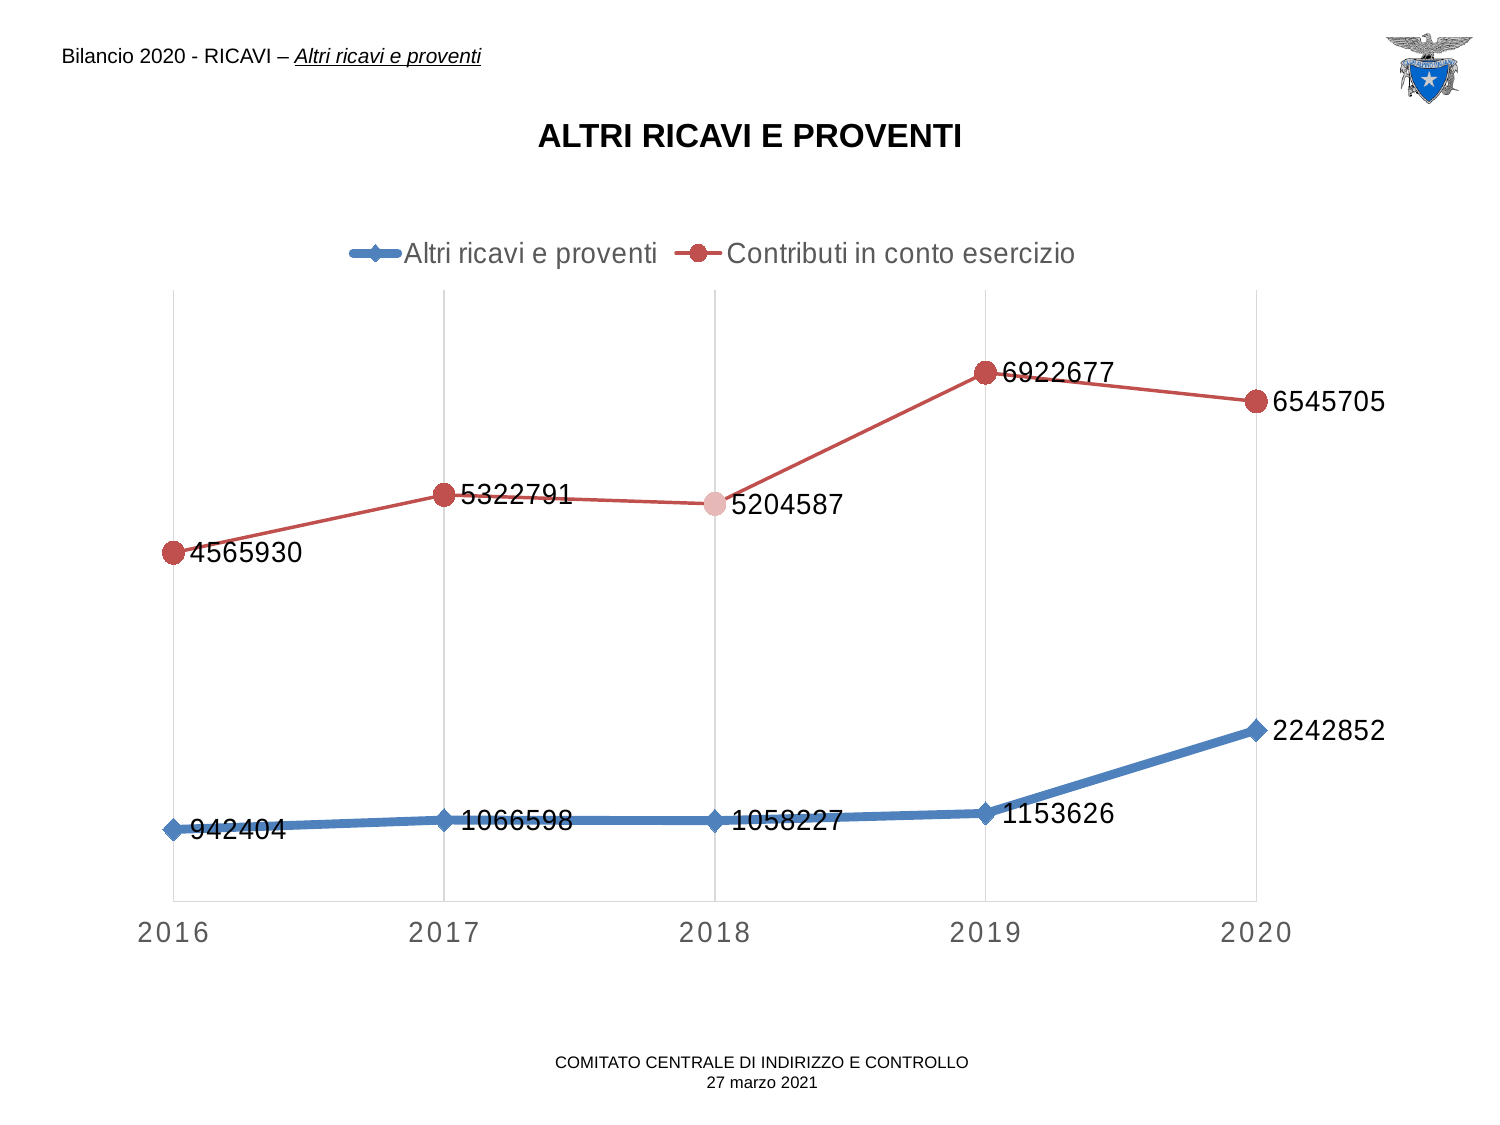

Bilancio 2020 - RICAVI – Altri ricavi e proventi
ALTRI RICAVI E PROVENTI
### Chart
| Category | Altri ricavi e proventi | Contributi in conto esercizio |
|---|---|---|
| 2016 | 942404.0 | 4565930.0 |
| 2017 | 1066598.0 | 5322791.0 |
| 2018 | 1058227.0 | 5204587.0 |
| 2019 | 1153626.0 | 6922677.0 |
| 2020 | 2242852.0 | 6545705.0 |COMITATO CENTRALE DI INDIRIZZO E CONTROLLO
27 marzo 2021